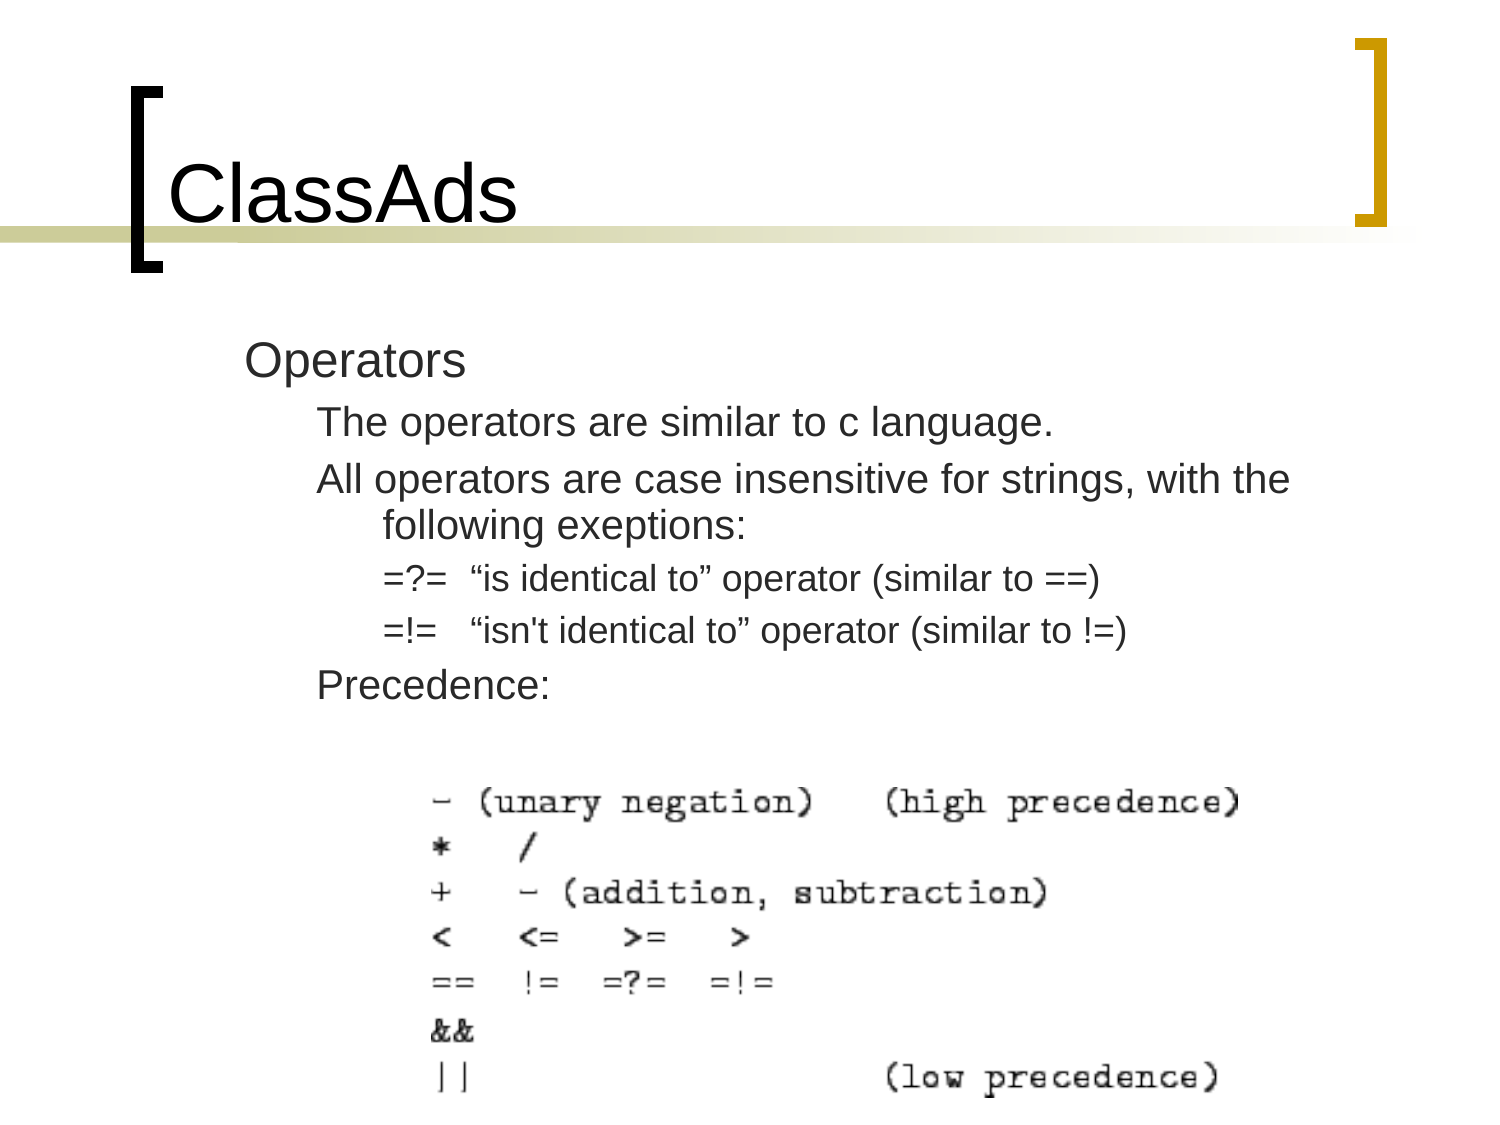

# ClassAds
Operators
The operators are similar to c language.
All operators are case insensitive for strings, with the following exeptions:
=?=	“is identical to” operator (similar to ==)
=!=	“isn't identical to” operator (similar to !=)
Precedence: